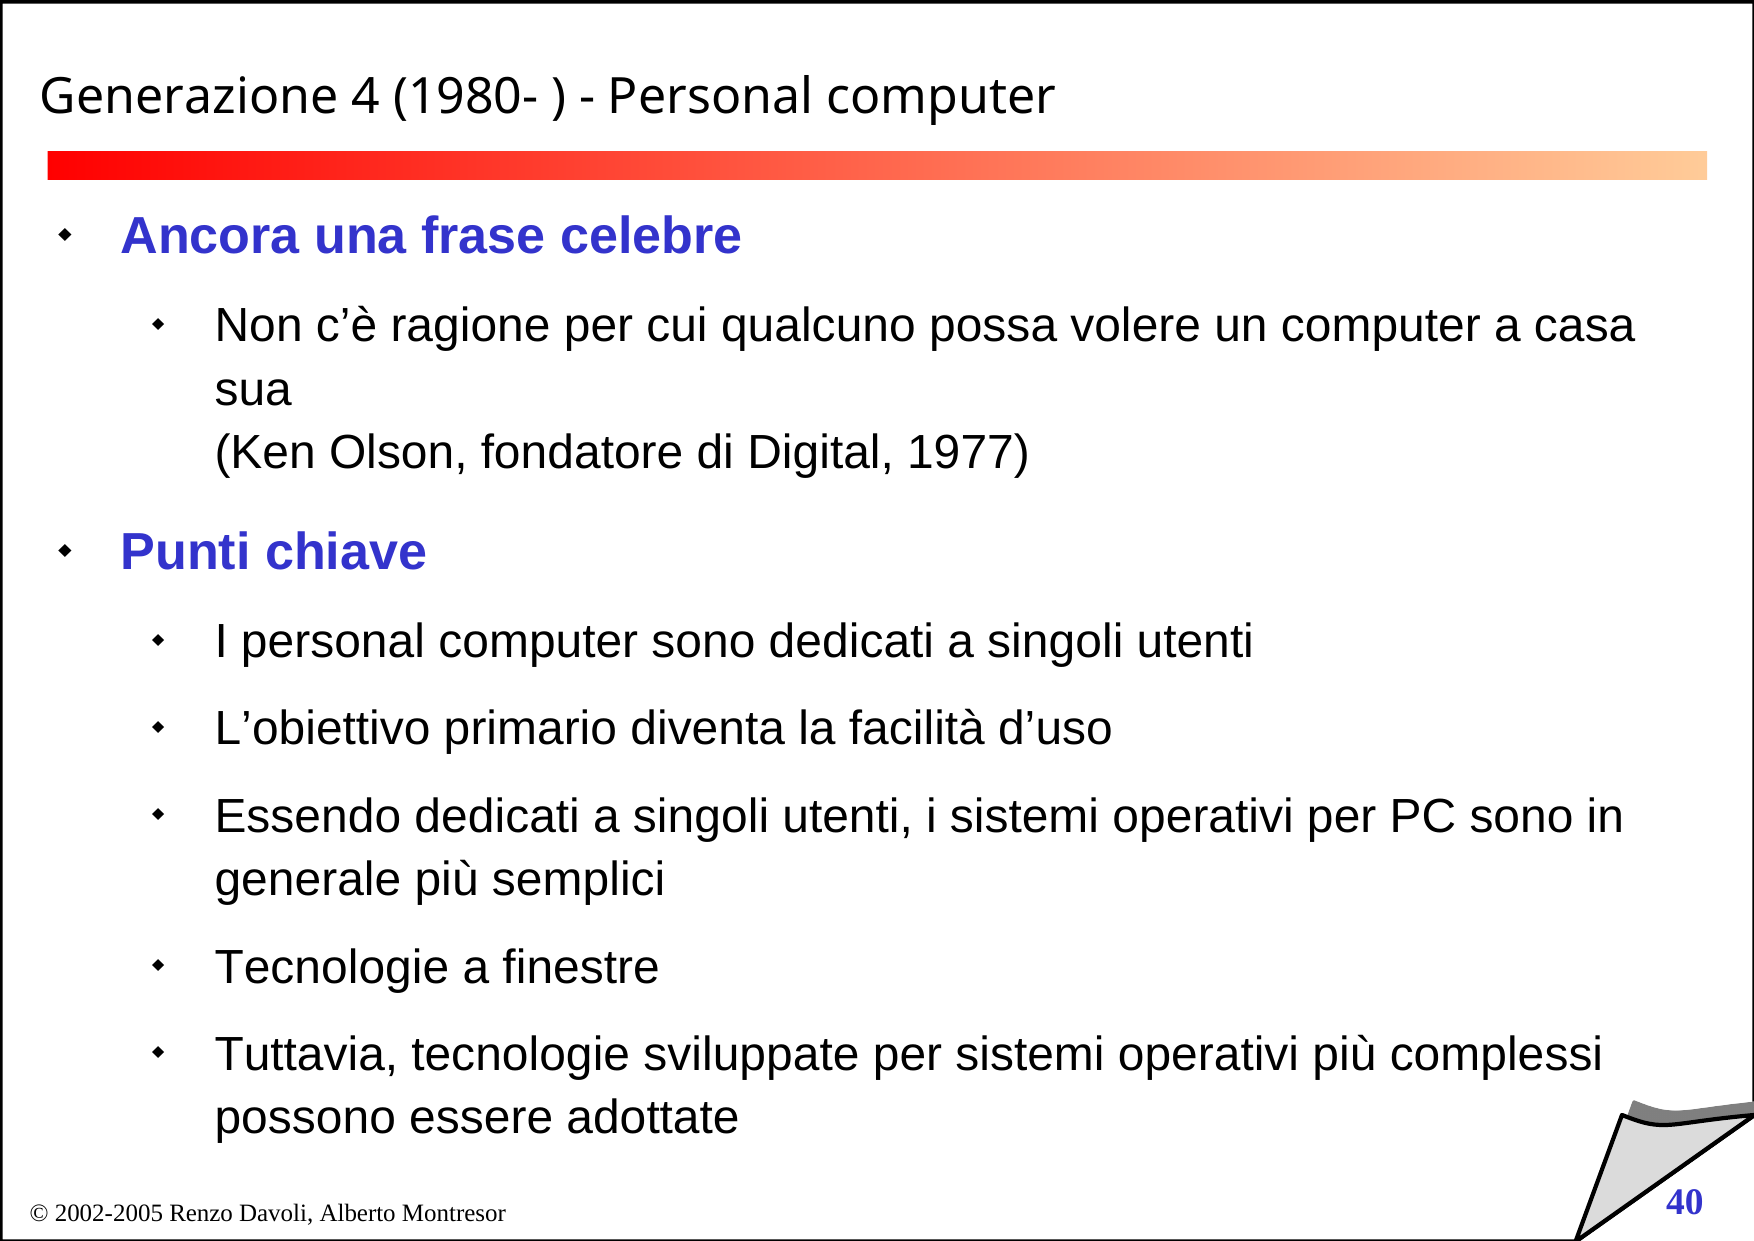

# Generazione 4 (1980- ) - Personal computer
Ancora una frase celebre
Non c’è ragione per cui qualcuno possa volere un computer a casa sua
(Ken Olson, fondatore di Digital, 1977)
Punti chiave
I personal computer sono dedicati a singoli utenti
L’obiettivo primario diventa la facilità d’uso
Essendo dedicati a singoli utenti, i sistemi operativi per PC sono in generale più semplici
Tecnologie a finestre
Tuttavia, tecnologie sviluppate per sistemi operativi più complessi possono essere adottate